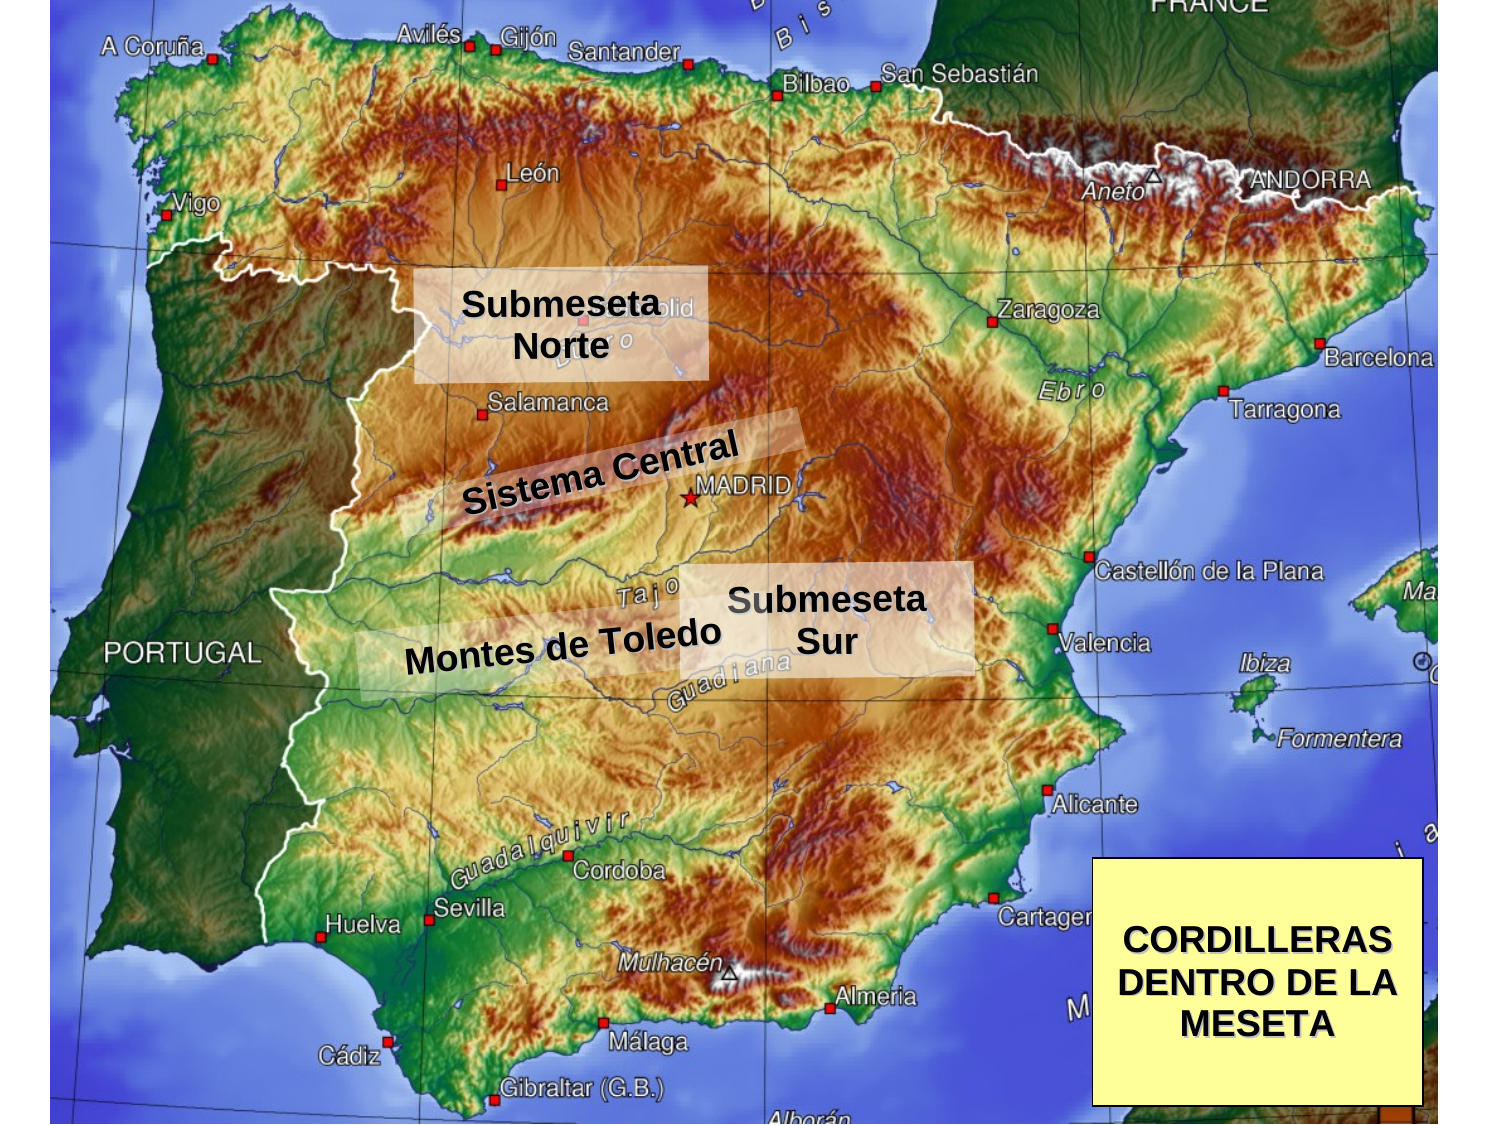

Submeseta Norte
Sistema Central
Submeseta Sur
Montes de Toledo
CORDILLERAS DENTRO DE LA MESETA